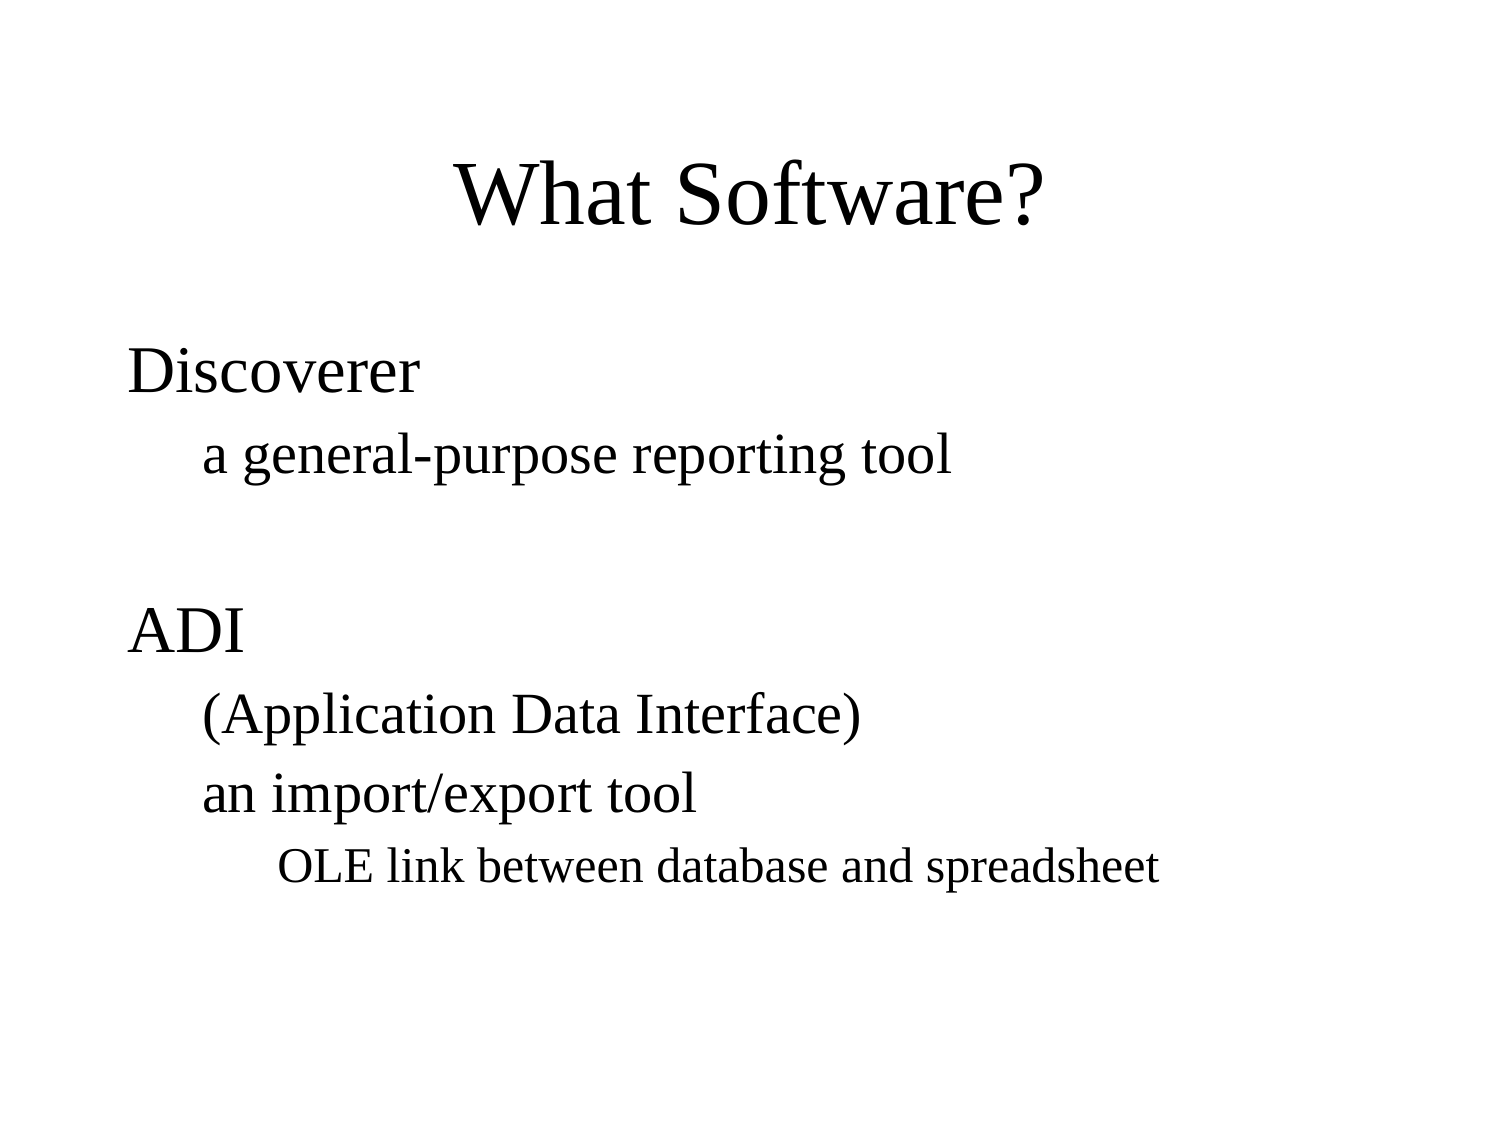

# What Software?
Discoverer
a general-purpose reporting tool
ADI
(Application Data Interface)
an import/export tool
OLE link between database and spreadsheet